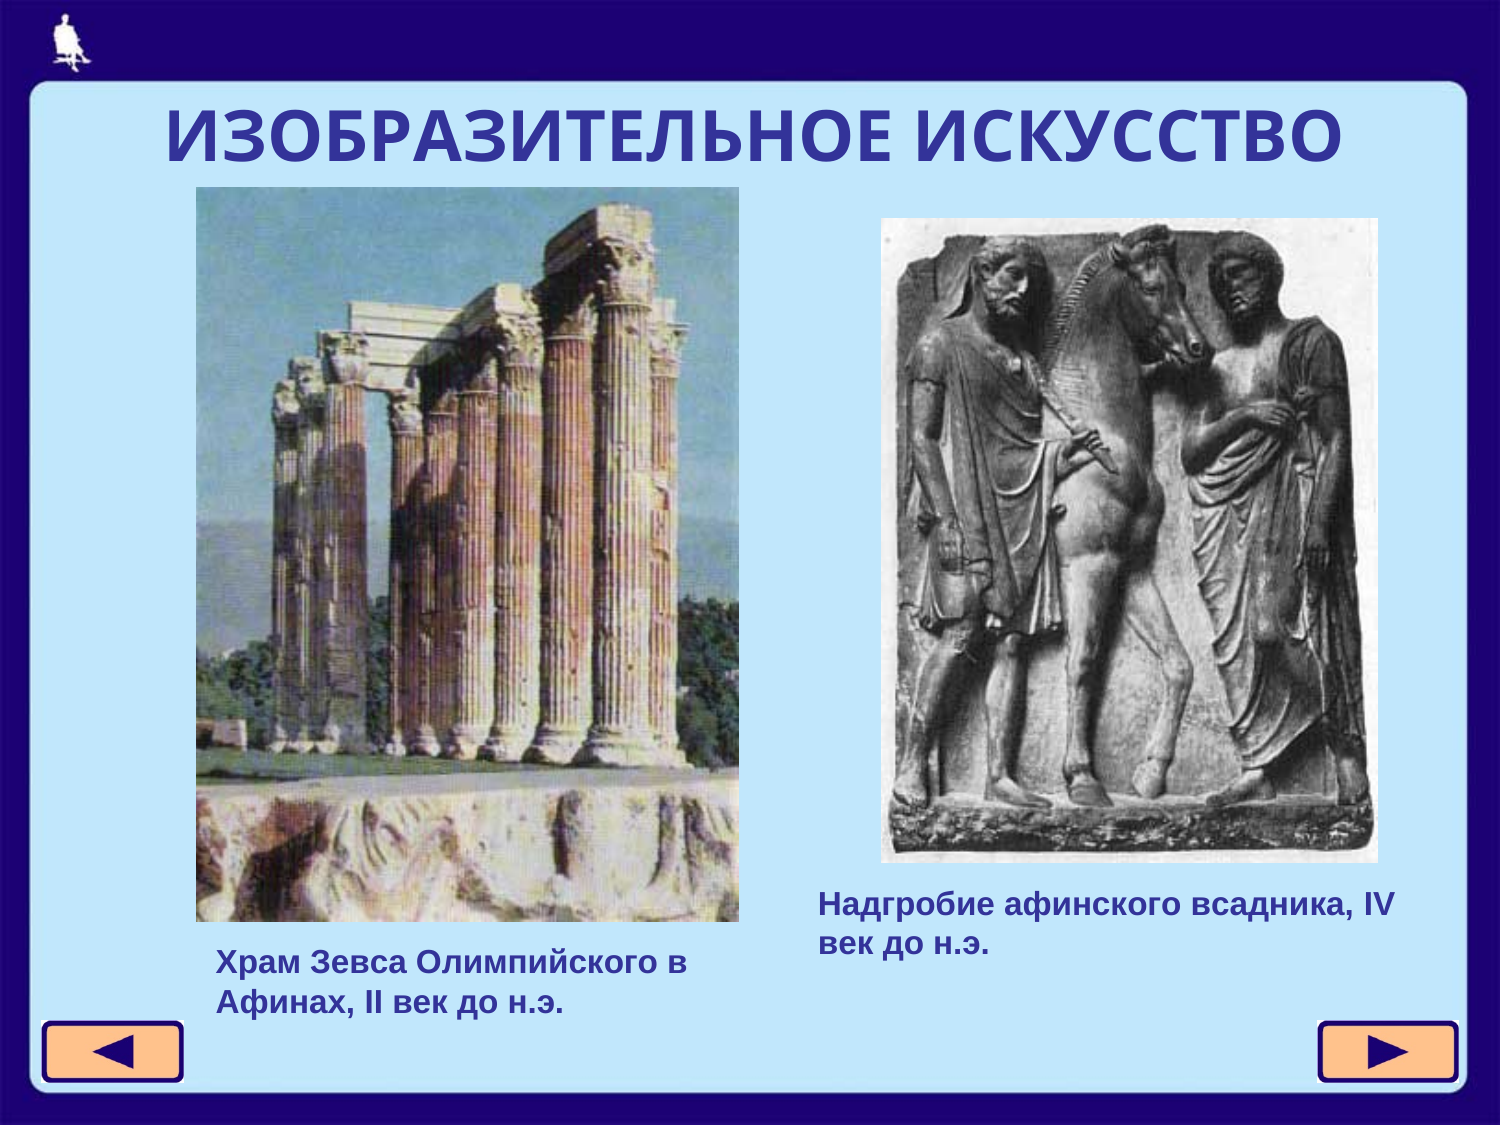

# ИЗОБРАЗИТЕЛЬНОЕ ИСКУССТВО
Надгробие афинского всадника, IV век до н.э.
Храм Зевса Олимпийского в Афинах, II век до н.э.